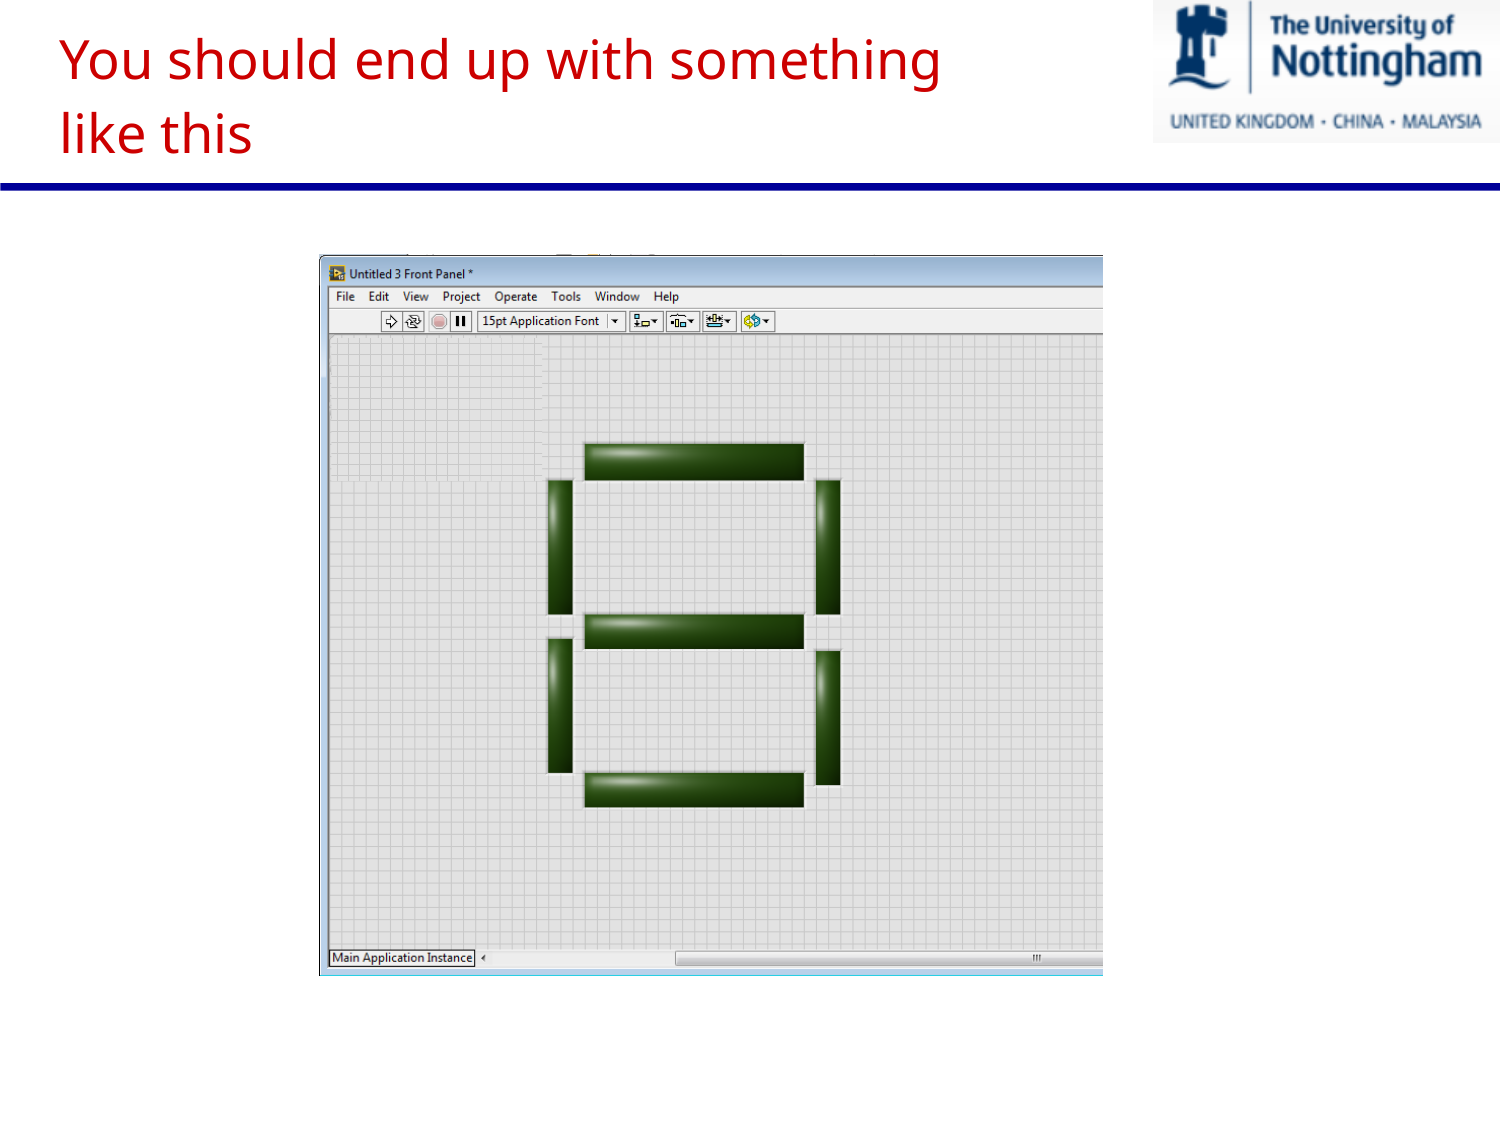

# You should end up with something like this